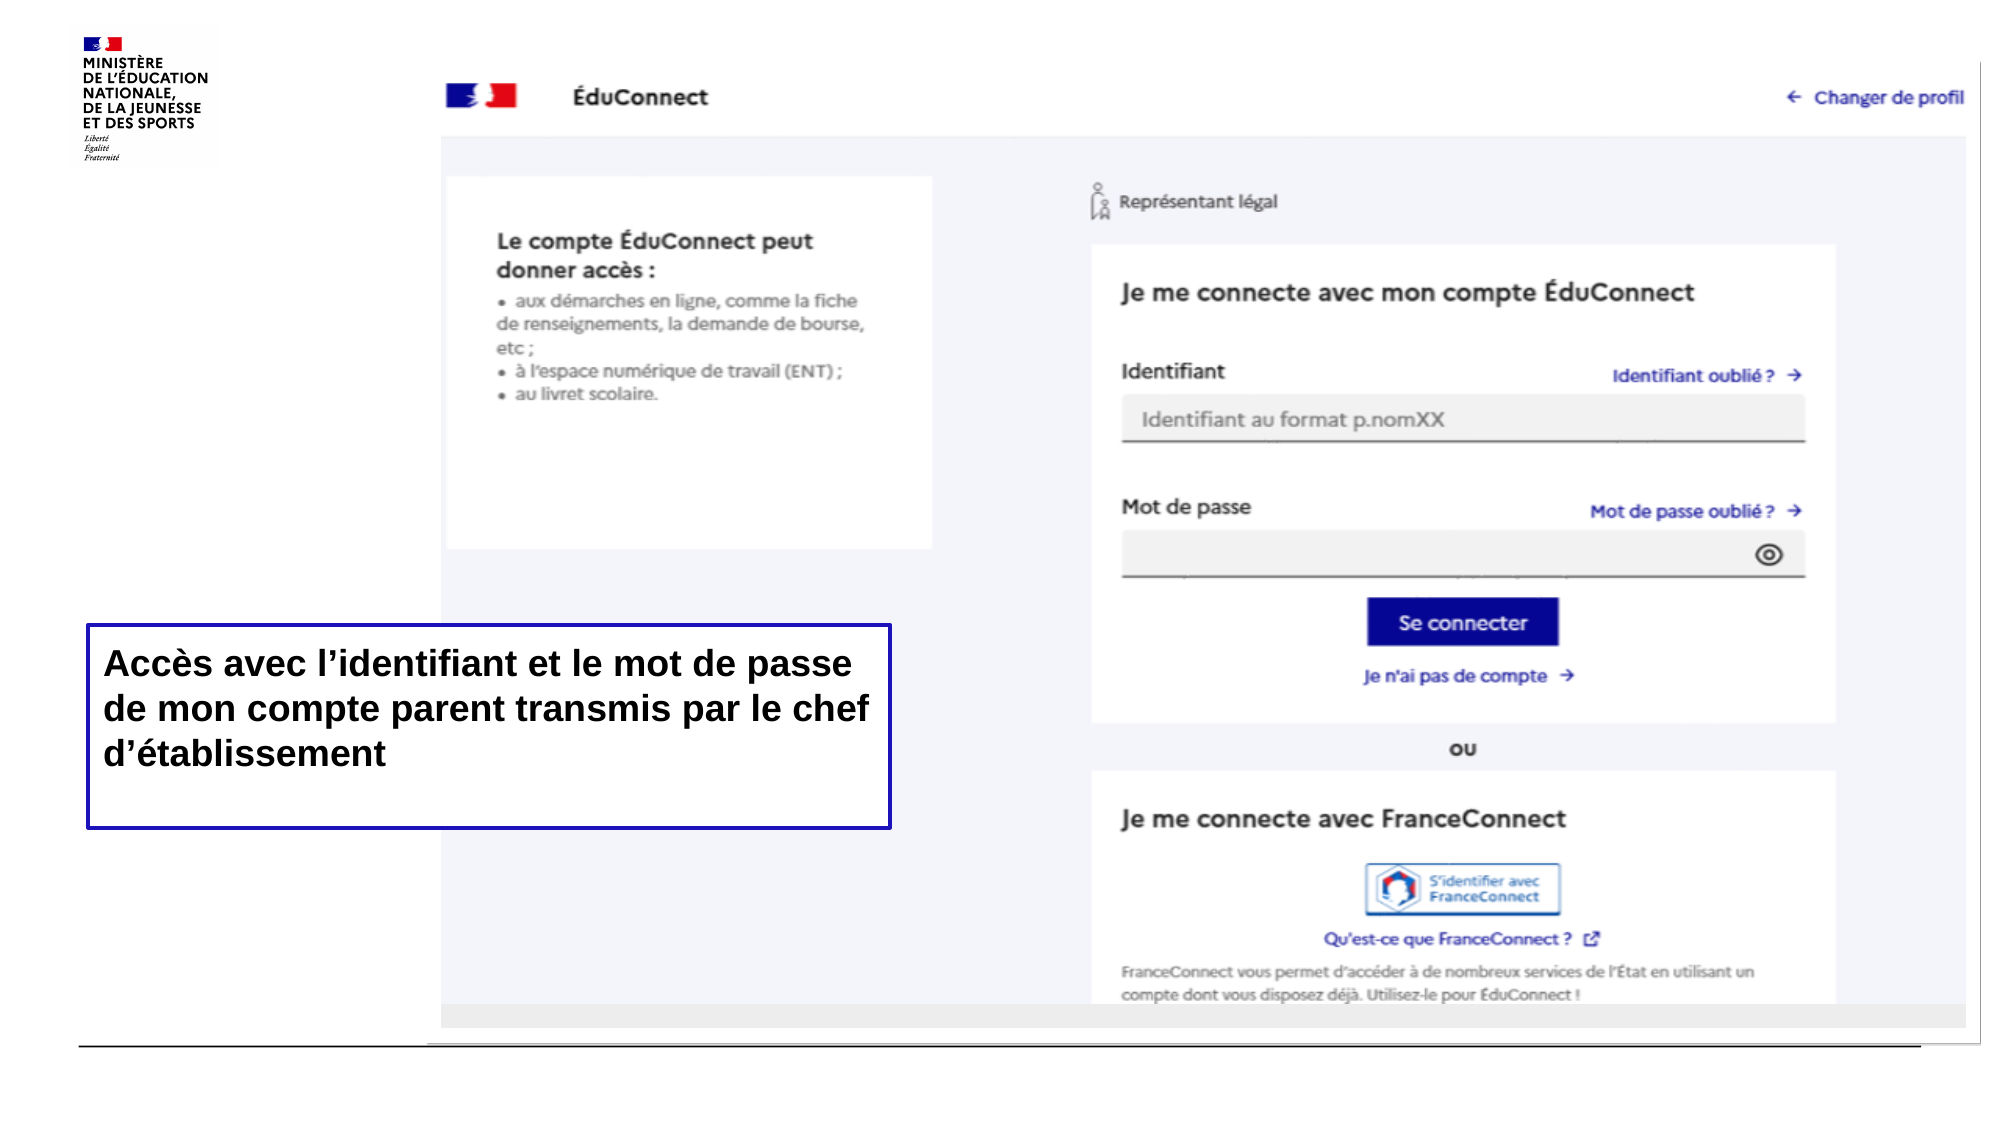

Accès avec l’identifiant et le mot de passe de mon compte parent transmis par le chef d’établissement